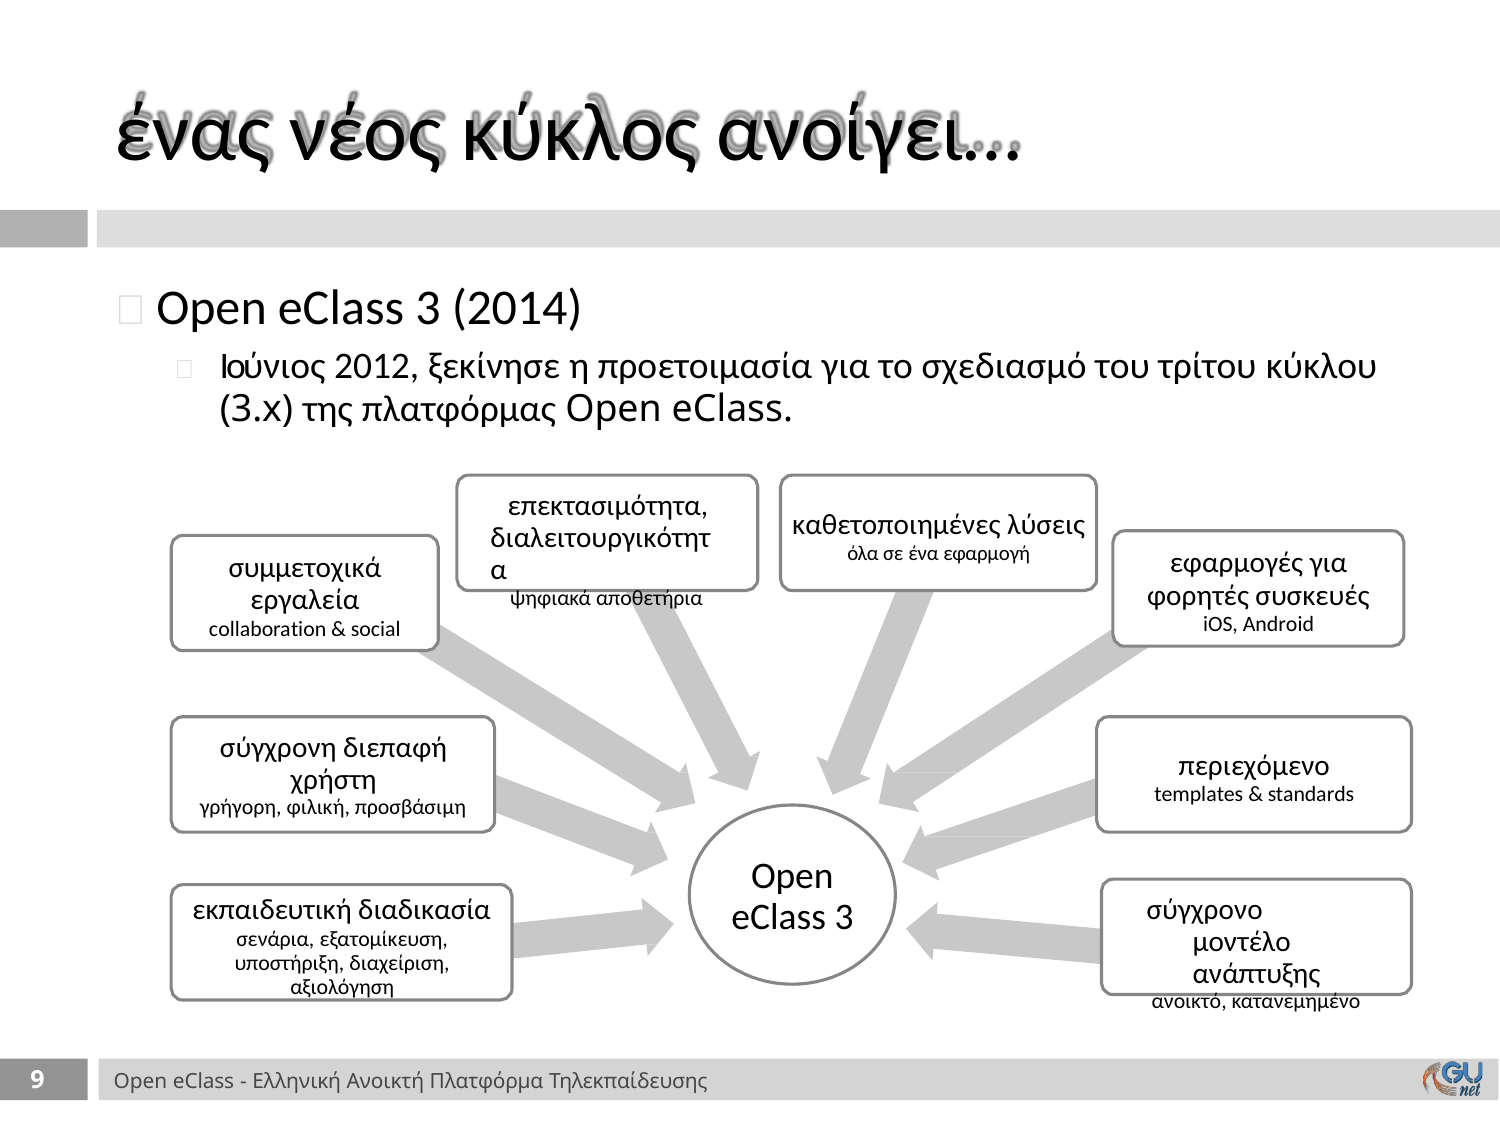

# ένας νέος κύκλος ανοίγει…
 Open eClass 3 (2014)
	Ιούνιος 2012, ξεκίνησε η προετοιμασία για το σχεδιασμό του τρίτου κύκλου
(3.x) της πλατφόρμας Open eClass.
επεκτασιμότητα, διαλειτουργικότητα
ψηφιακά αποθετήρια
καθετοποιημένες λύσεις
όλα σε ένα εφαρμογή
εφαρμογές για
φορητές συσκευές
iOS, Android
συμμετοχικά
εργαλεία
collaboration & social
σύγχρονη διεπαφή χρήστη
γρήγορη, φιλική, προσβάσιμη
περιεχόμενο
templates & standards
Open eClass 3
εκπαιδευτική διαδικασία
σενάρια, εξατομίκευση, υποστήριξη, διαχείριση, αξιολόγηση
σύγχρονο μοντέλο ανάπτυξης
ανοικτό, κατανεμημένο
9
Open eClass - Ελληνική Ανοικτή Πλατφόρμα Τηλεκπαίδευσης